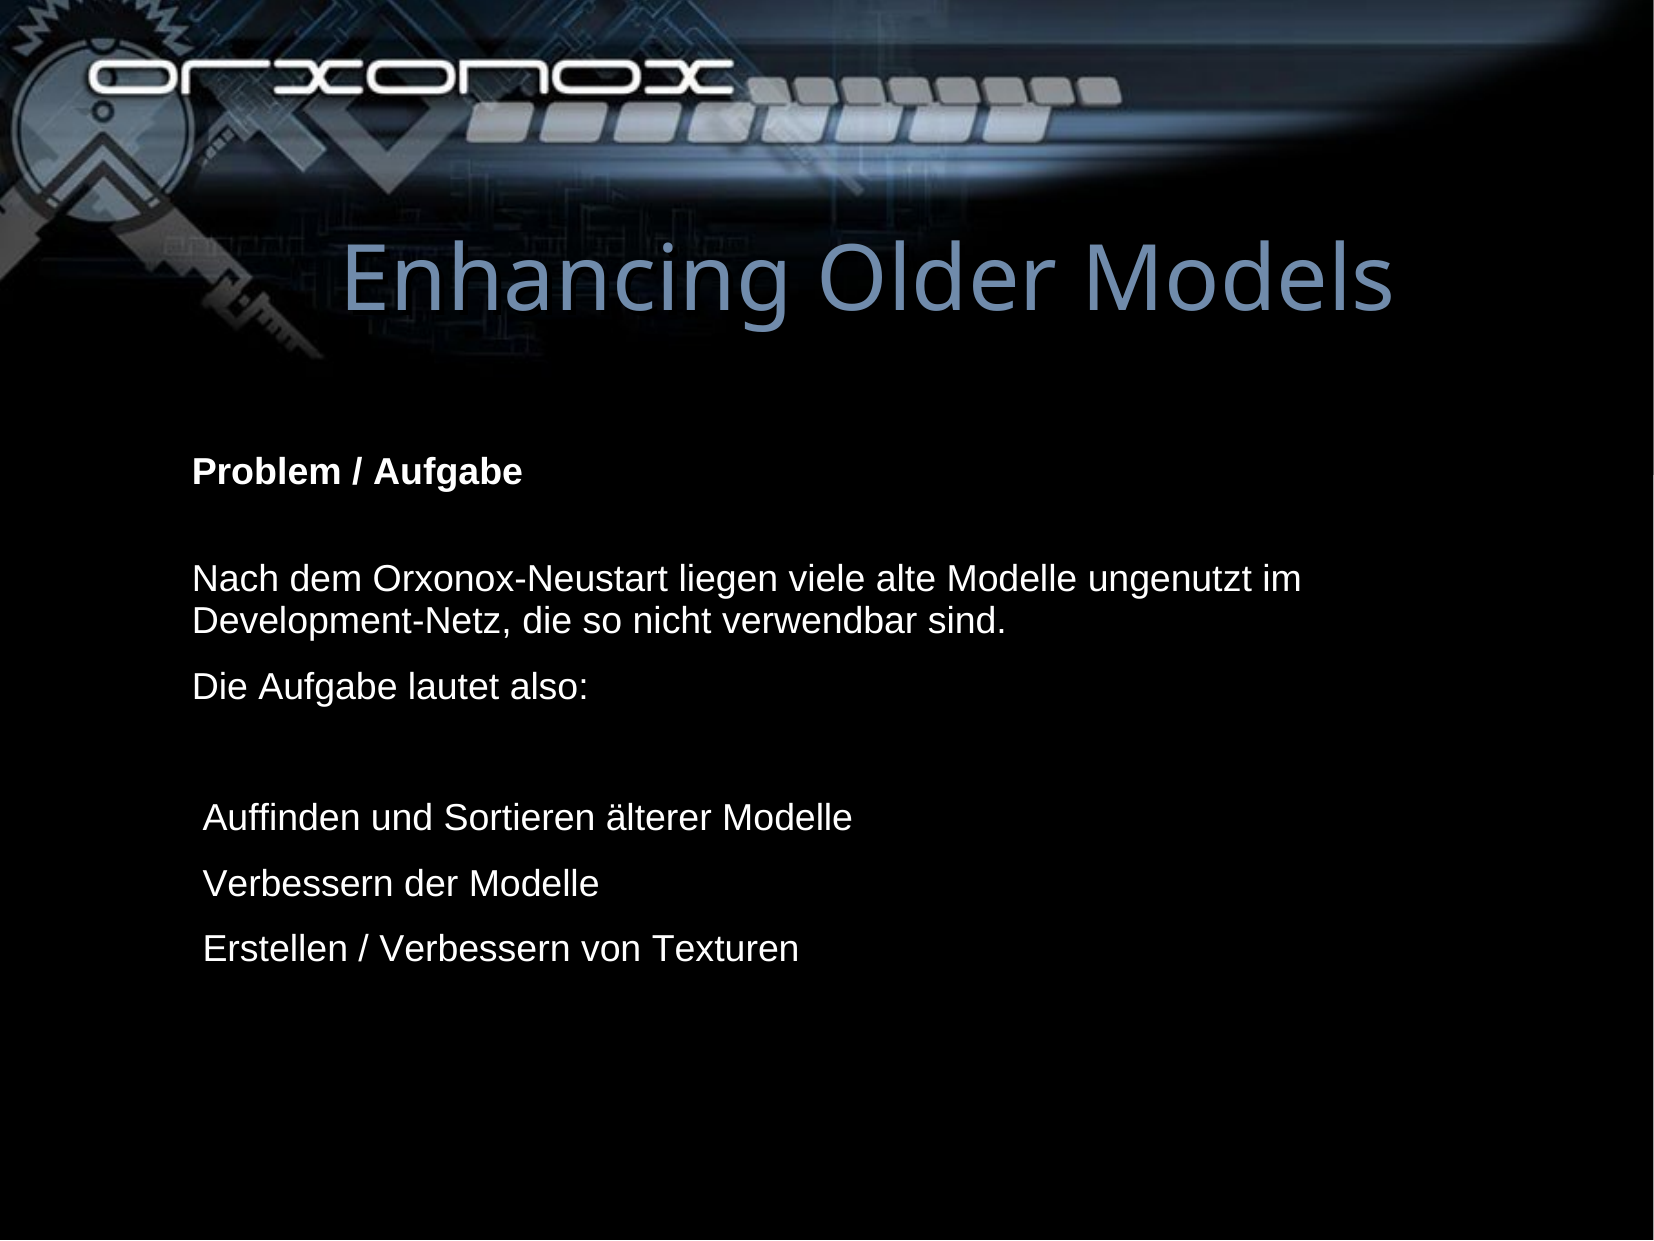

Enhancing Older Models
Problem / Aufgabe
Nach dem Orxonox-Neustart liegen viele alte Modelle ungenutzt im Development-Netz, die so nicht verwendbar sind.
Die Aufgabe lautet also:
 Auffinden und Sortieren älterer Modelle
 Verbessern der Modelle
 Erstellen / Verbessern von Texturen